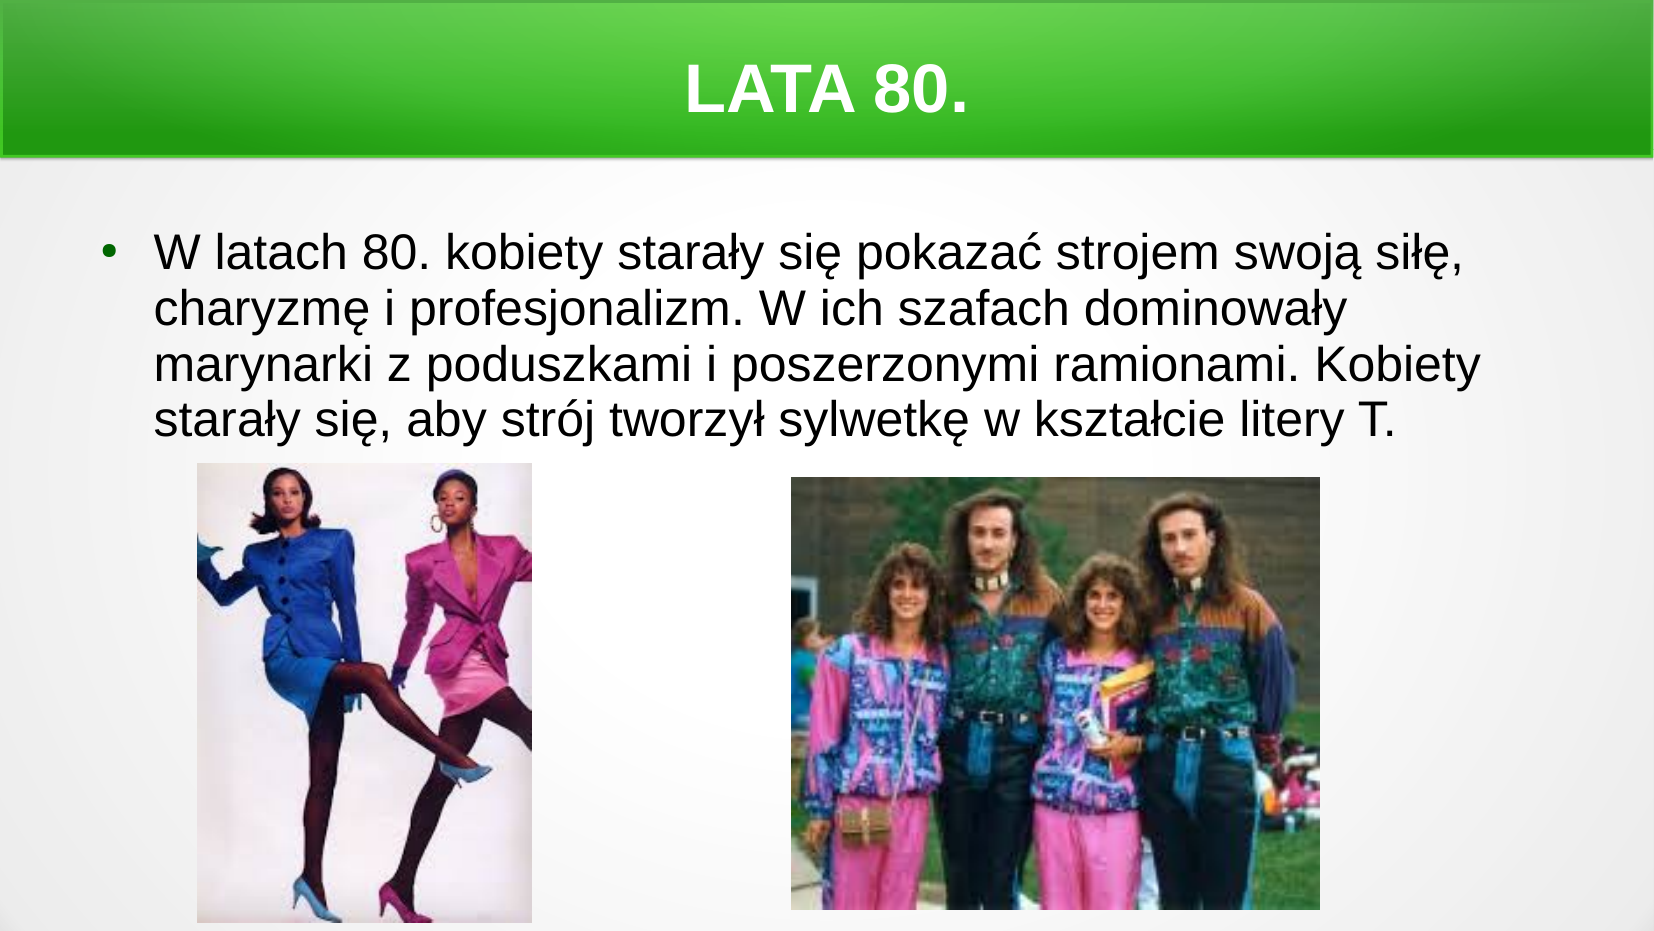

# LATA 80.
W latach 80. kobiety starały się pokazać strojem swoją siłę, charyzmę i profesjonalizm. W ich szafach dominowały marynarki z poduszkami i poszerzonymi ramionami. Kobiety starały się, aby strój tworzył sylwetkę w kształcie litery T.